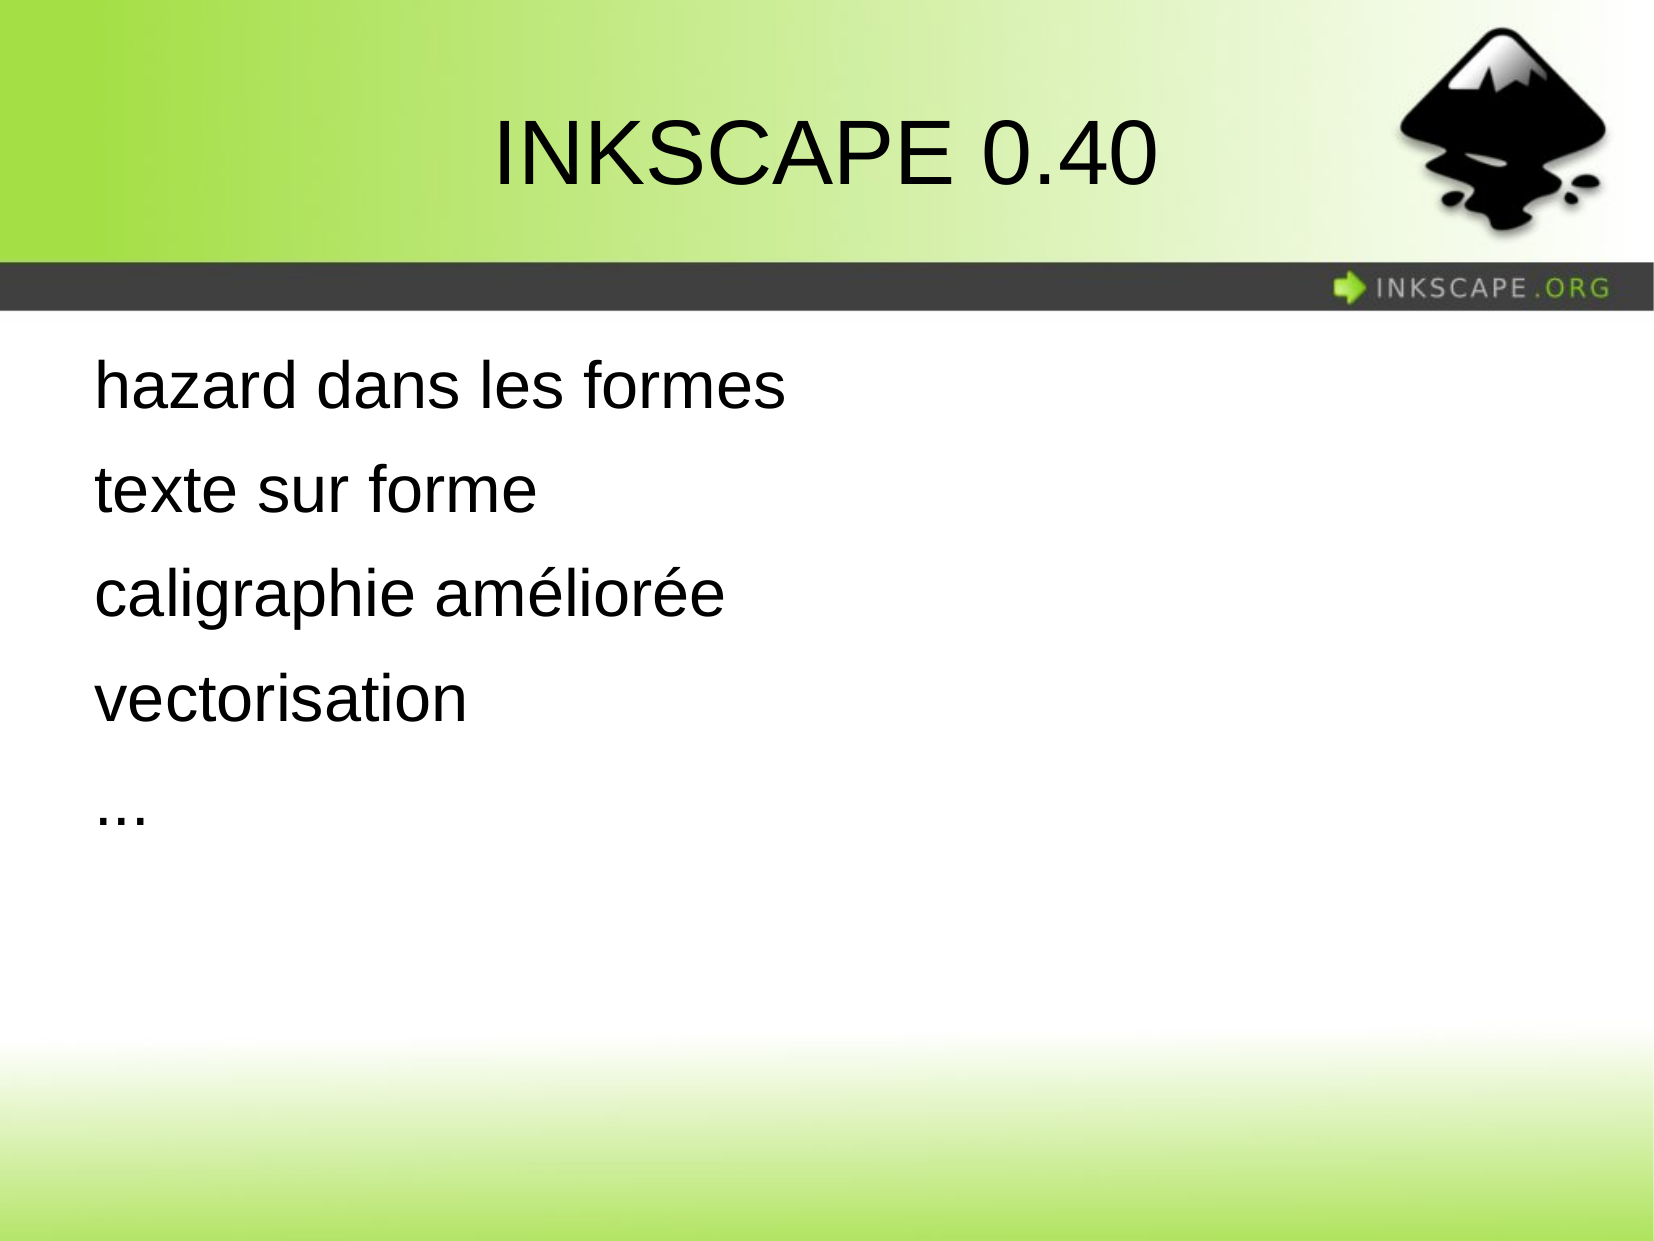

# INKSCAPE 0.40
hazard dans les formes
texte sur forme
caligraphie améliorée
vectorisation
...